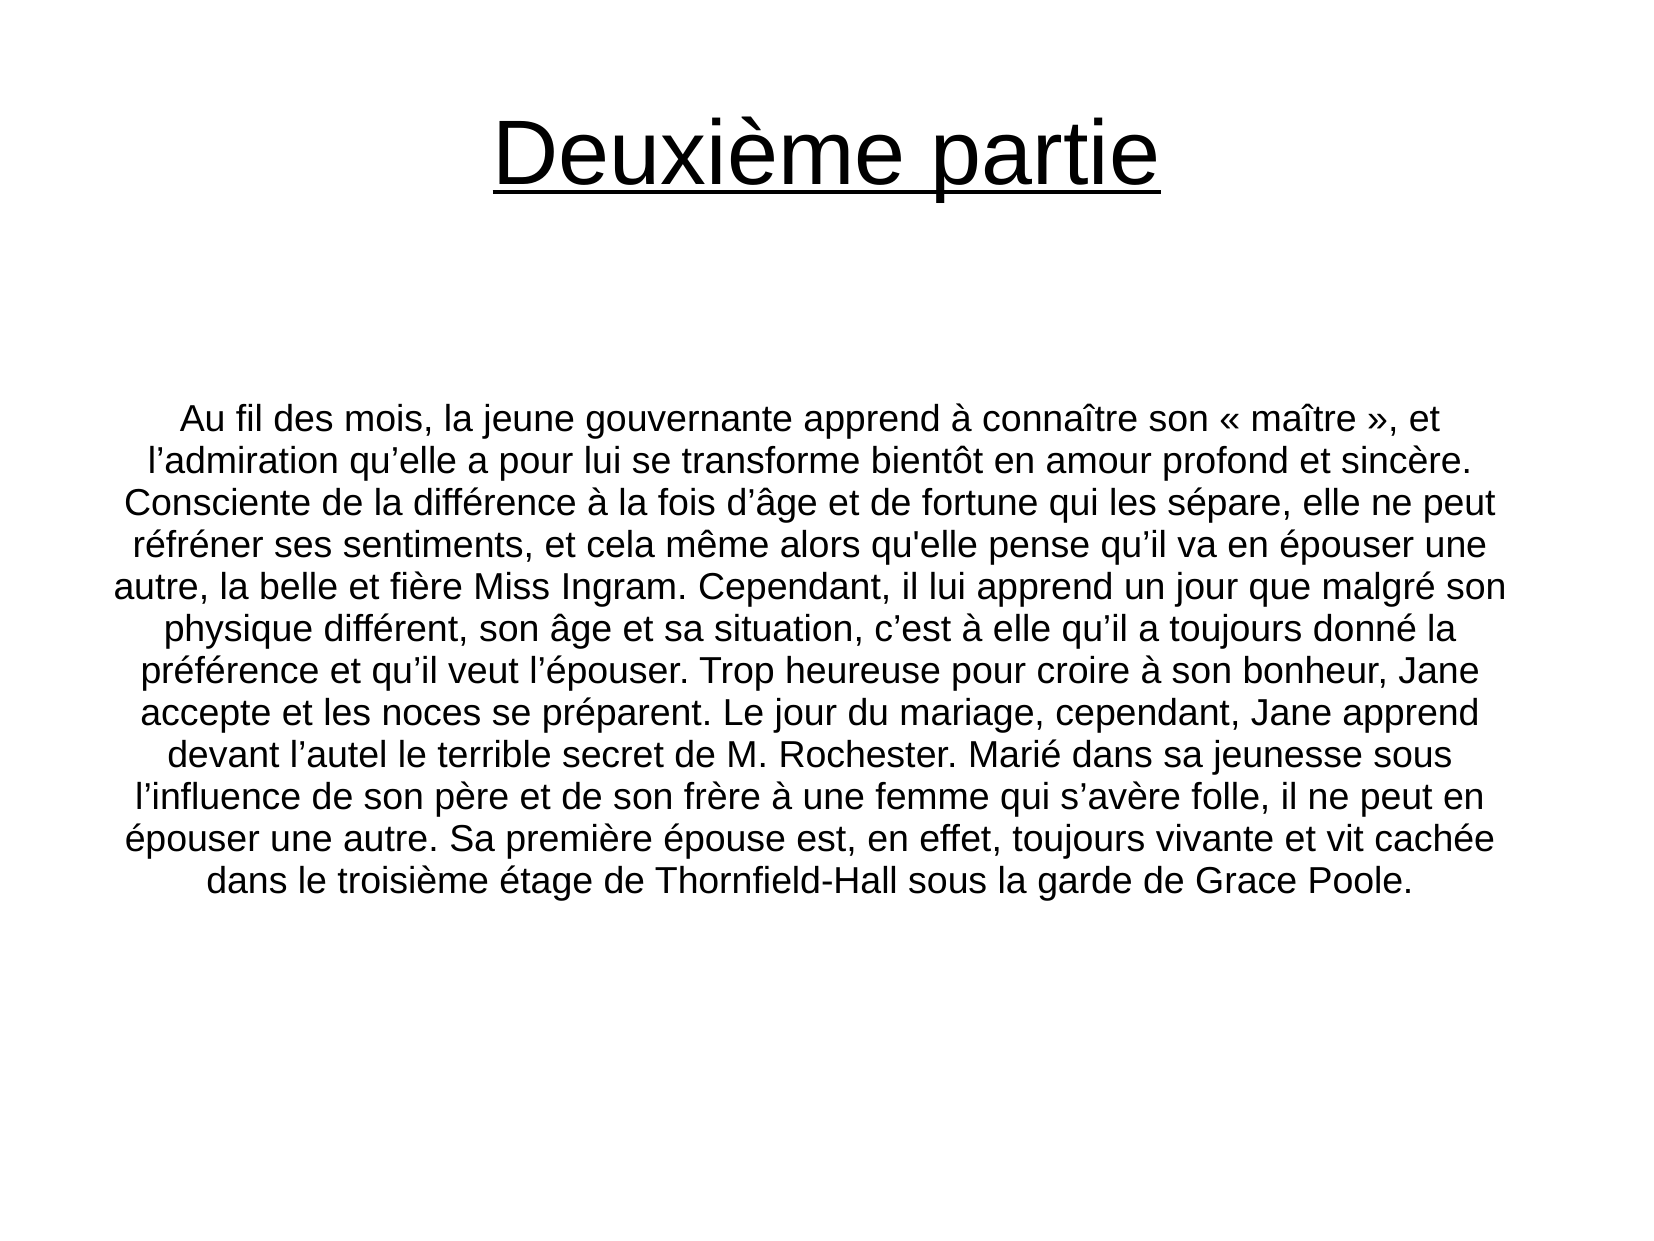

# Deuxième partie
Au fil des mois, la jeune gouvernante apprend à connaître son « maître », et l’admiration qu’elle a pour lui se transforme bientôt en amour profond et sincère. Consciente de la différence à la fois d’âge et de fortune qui les sépare, elle ne peut réfréner ses sentiments, et cela même alors qu'elle pense qu’il va en épouser une autre, la belle et fière Miss Ingram. Cependant, il lui apprend un jour que malgré son physique différent, son âge et sa situation, c’est à elle qu’il a toujours donné la préférence et qu’il veut l’épouser. Trop heureuse pour croire à son bonheur, Jane accepte et les noces se préparent. Le jour du mariage, cependant, Jane apprend devant l’autel le terrible secret de M. Rochester. Marié dans sa jeunesse sous l’influence de son père et de son frère à une femme qui s’avère folle, il ne peut en épouser une autre. Sa première épouse est, en effet, toujours vivante et vit cachée dans le troisième étage de Thornfield-Hall sous la garde de Grace Poole.